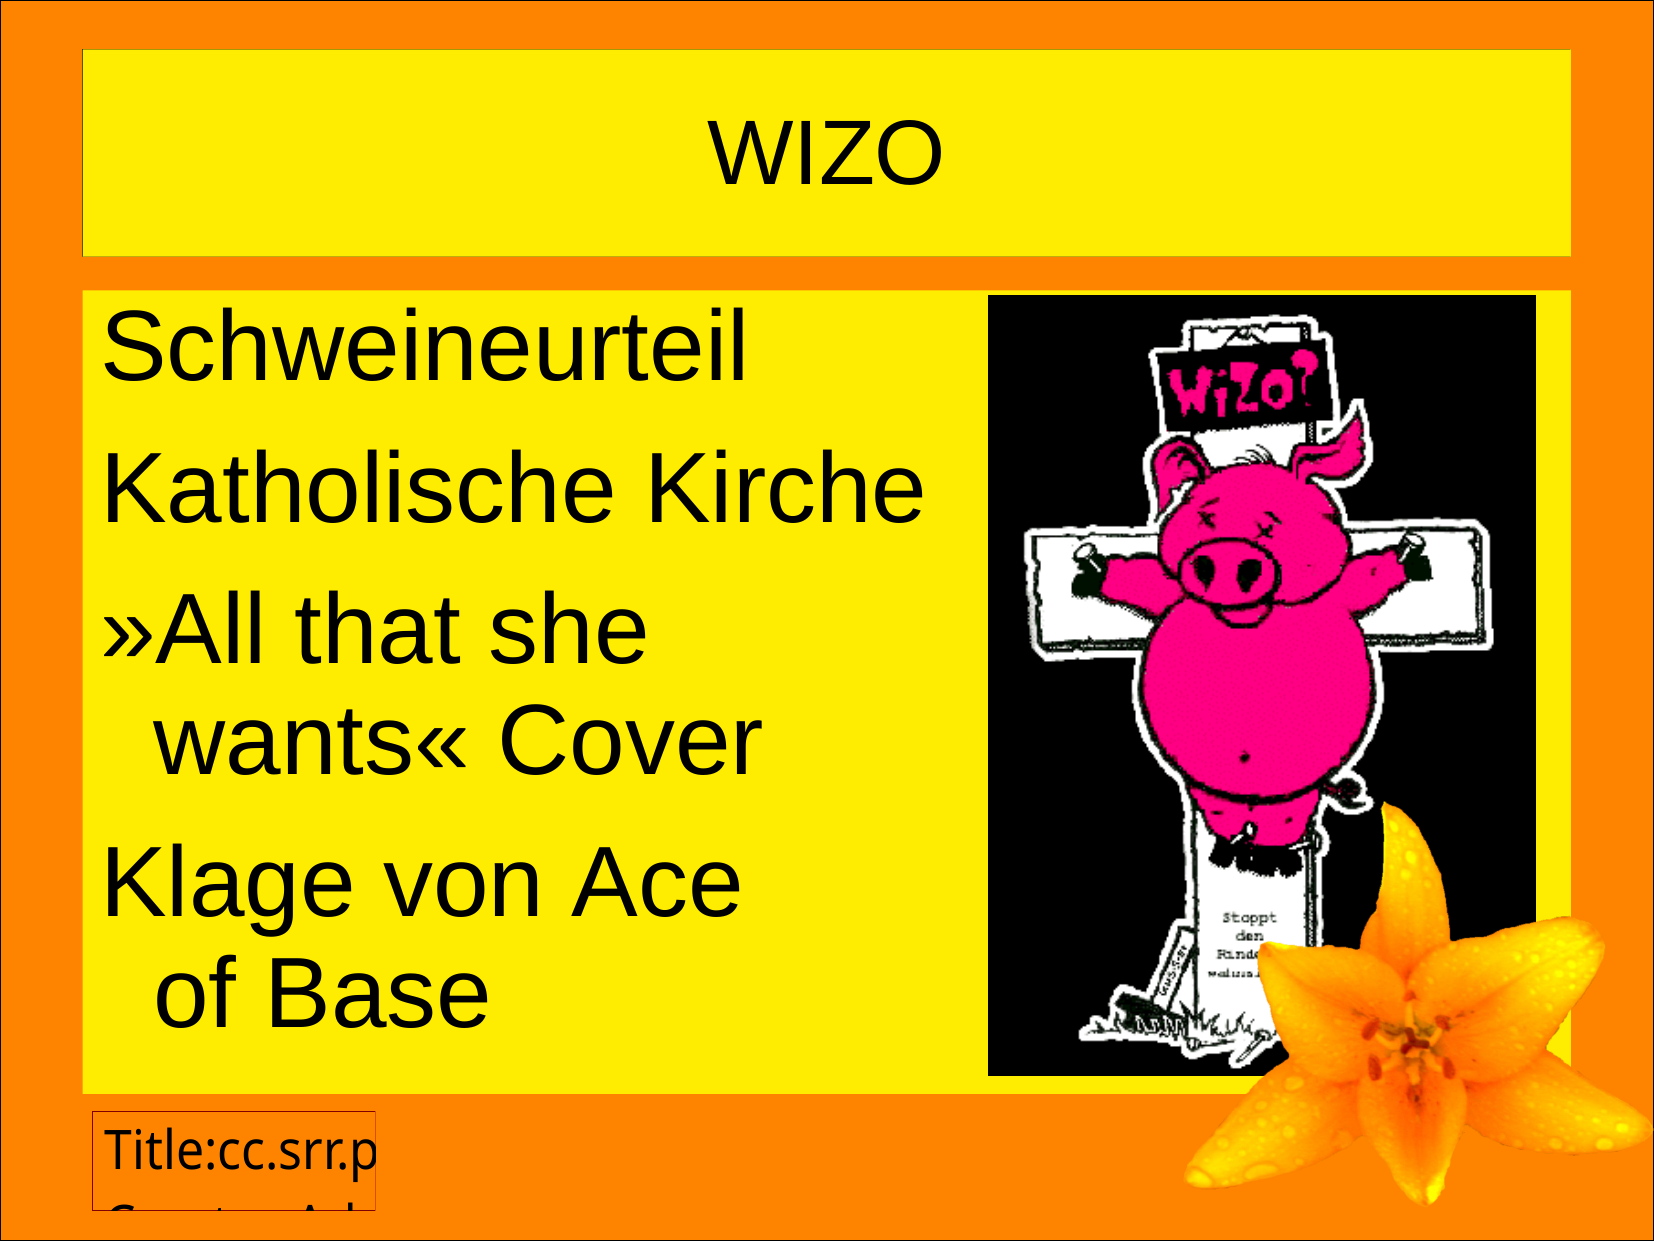

# WIZO
Schweineurteil
Katholische Kirche
»All that she
wants« Cover
Klage von Ace
of Base